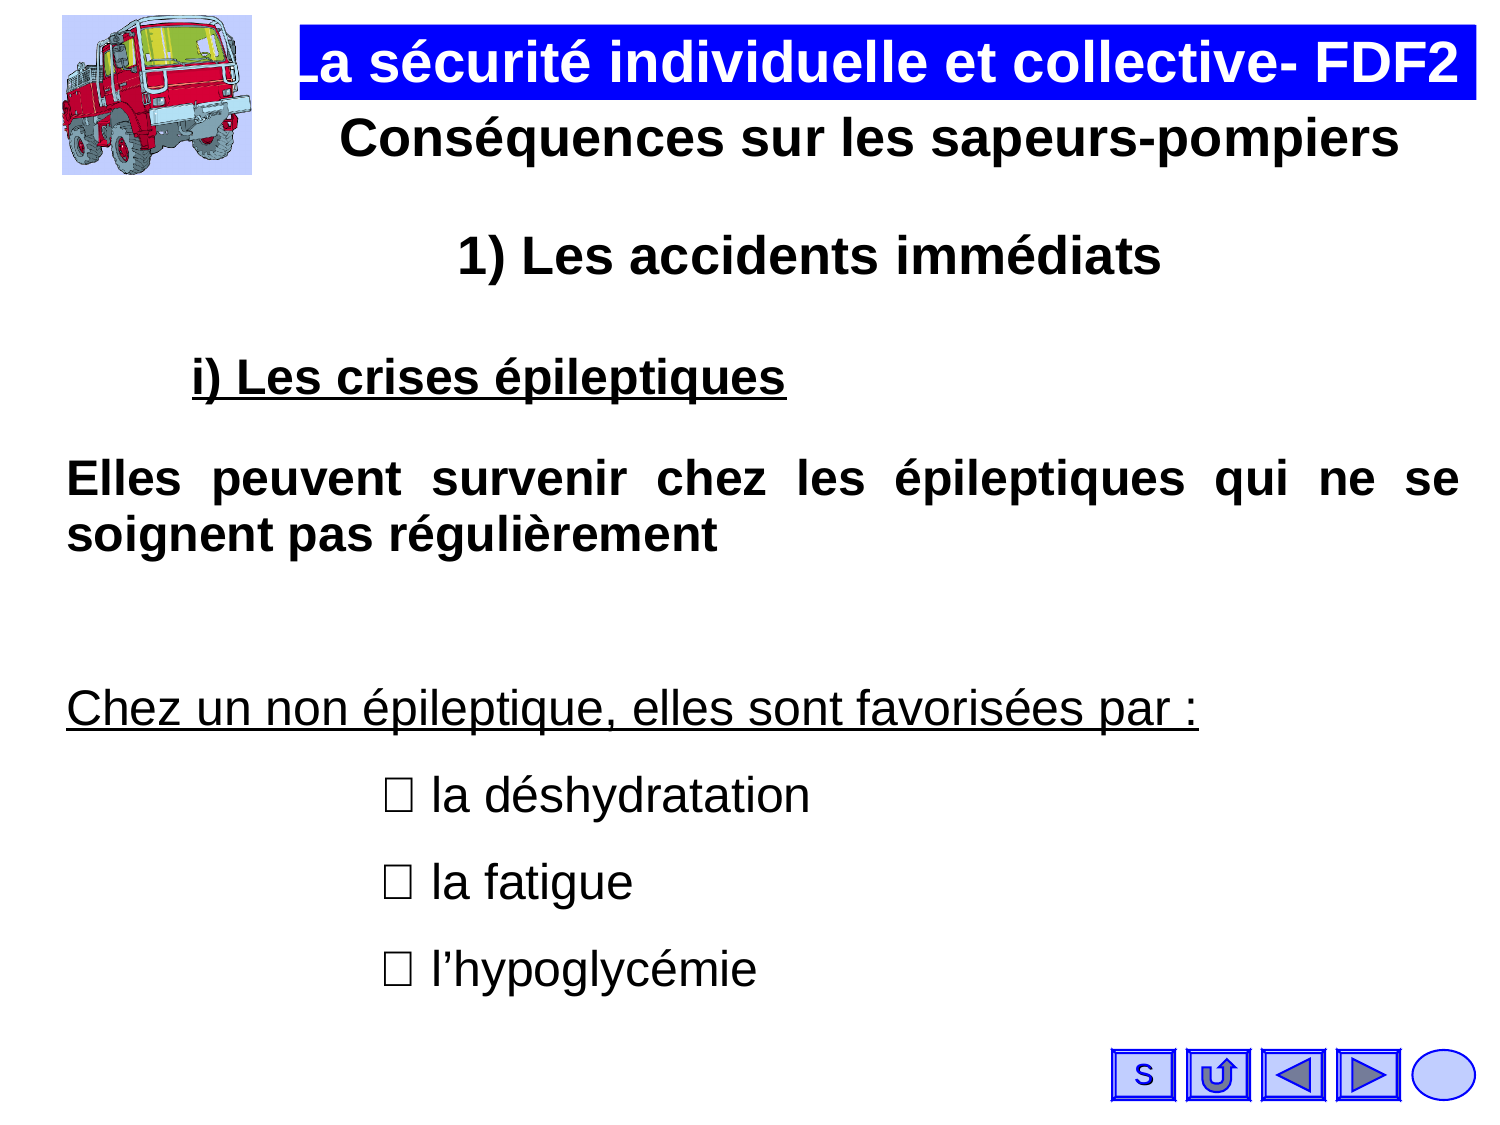

FDF2
La sécurité individuelle et collective- FDF2
La surveillance active - FDF2
Conséquences sur les sapeurs-pompiers
1) Les accidents immédiats
i) Les crises épileptiques
Elles peuvent survenir chez les épileptiques qui ne se soignent pas régulièrement
Chez un non épileptique, elles sont favorisées par :
		  la déshydratation
		  la fatigue
		  l’hypoglycémie